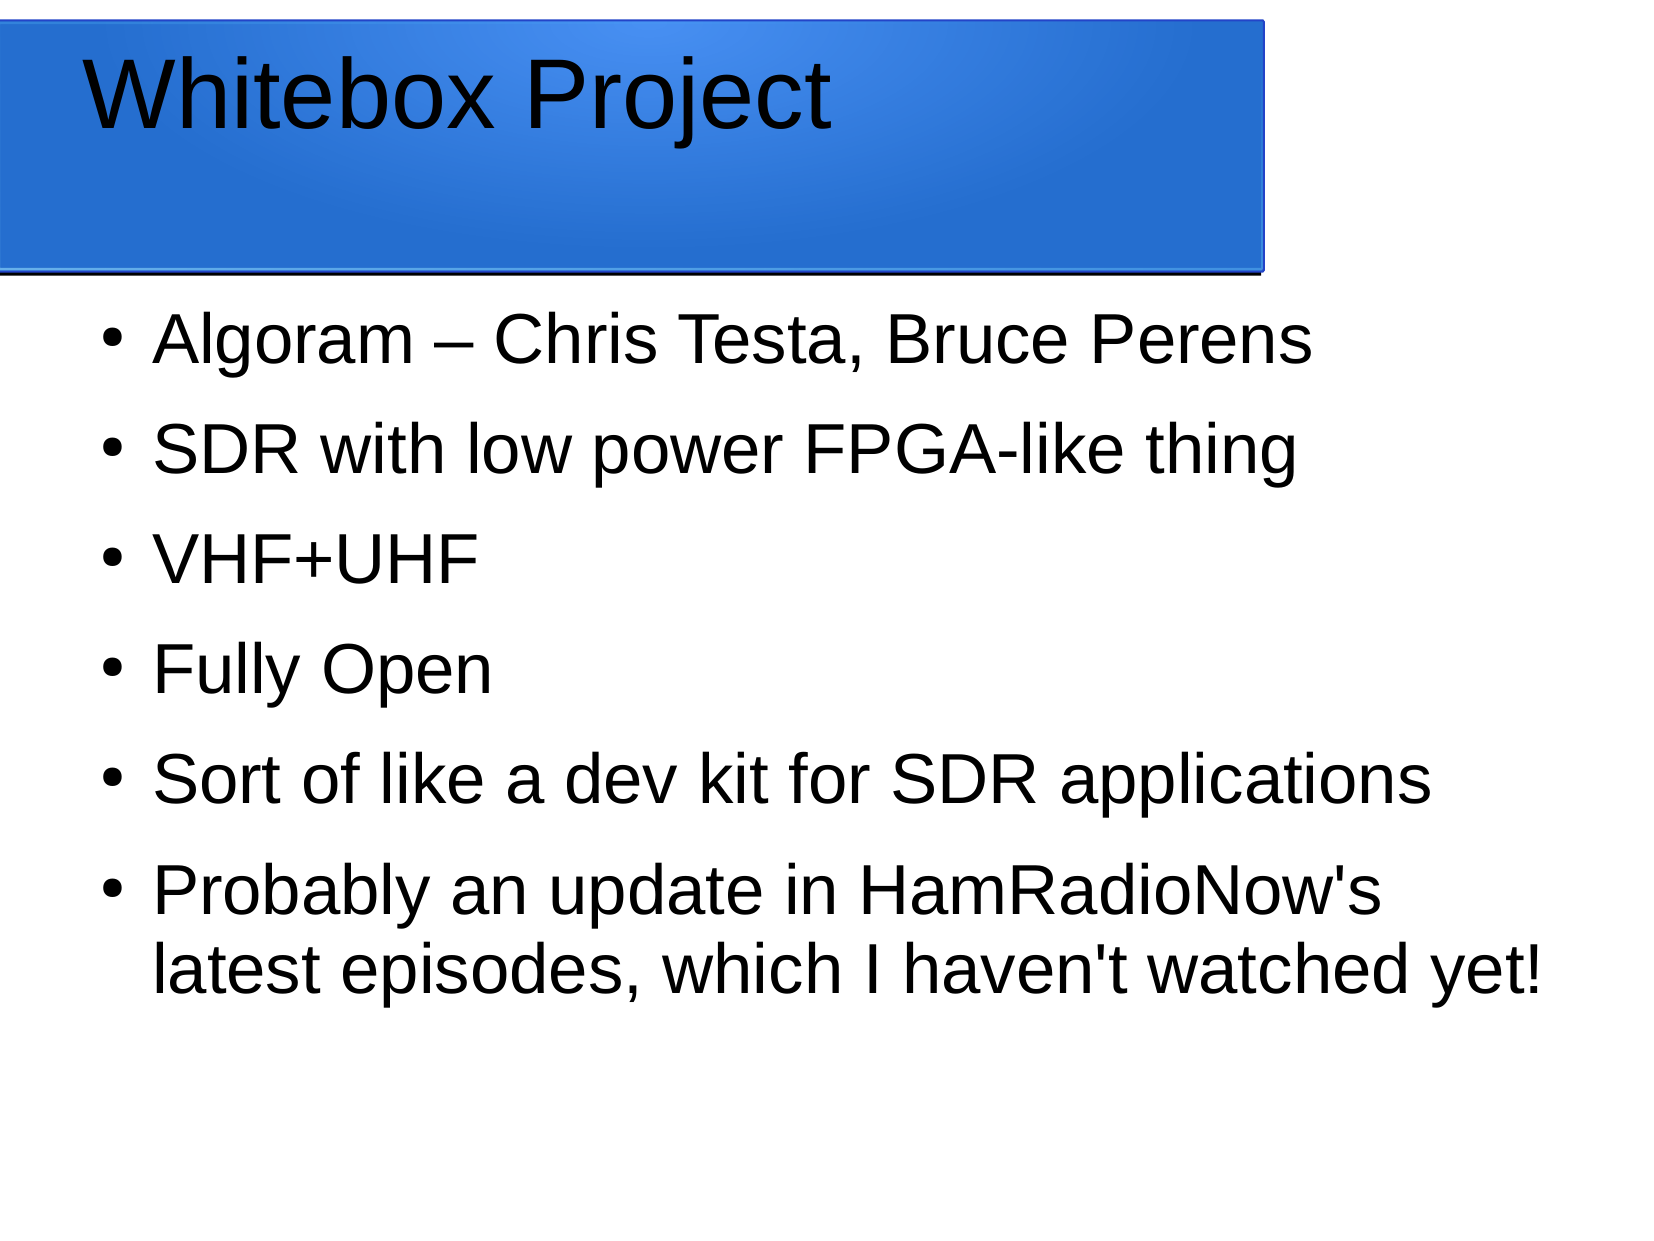

# Whitebox Project
Algoram – Chris Testa, Bruce Perens
SDR with low power FPGA-like thing
VHF+UHF
Fully Open
Sort of like a dev kit for SDR applications
Probably an update in HamRadioNow's latest episodes, which I haven't watched yet!